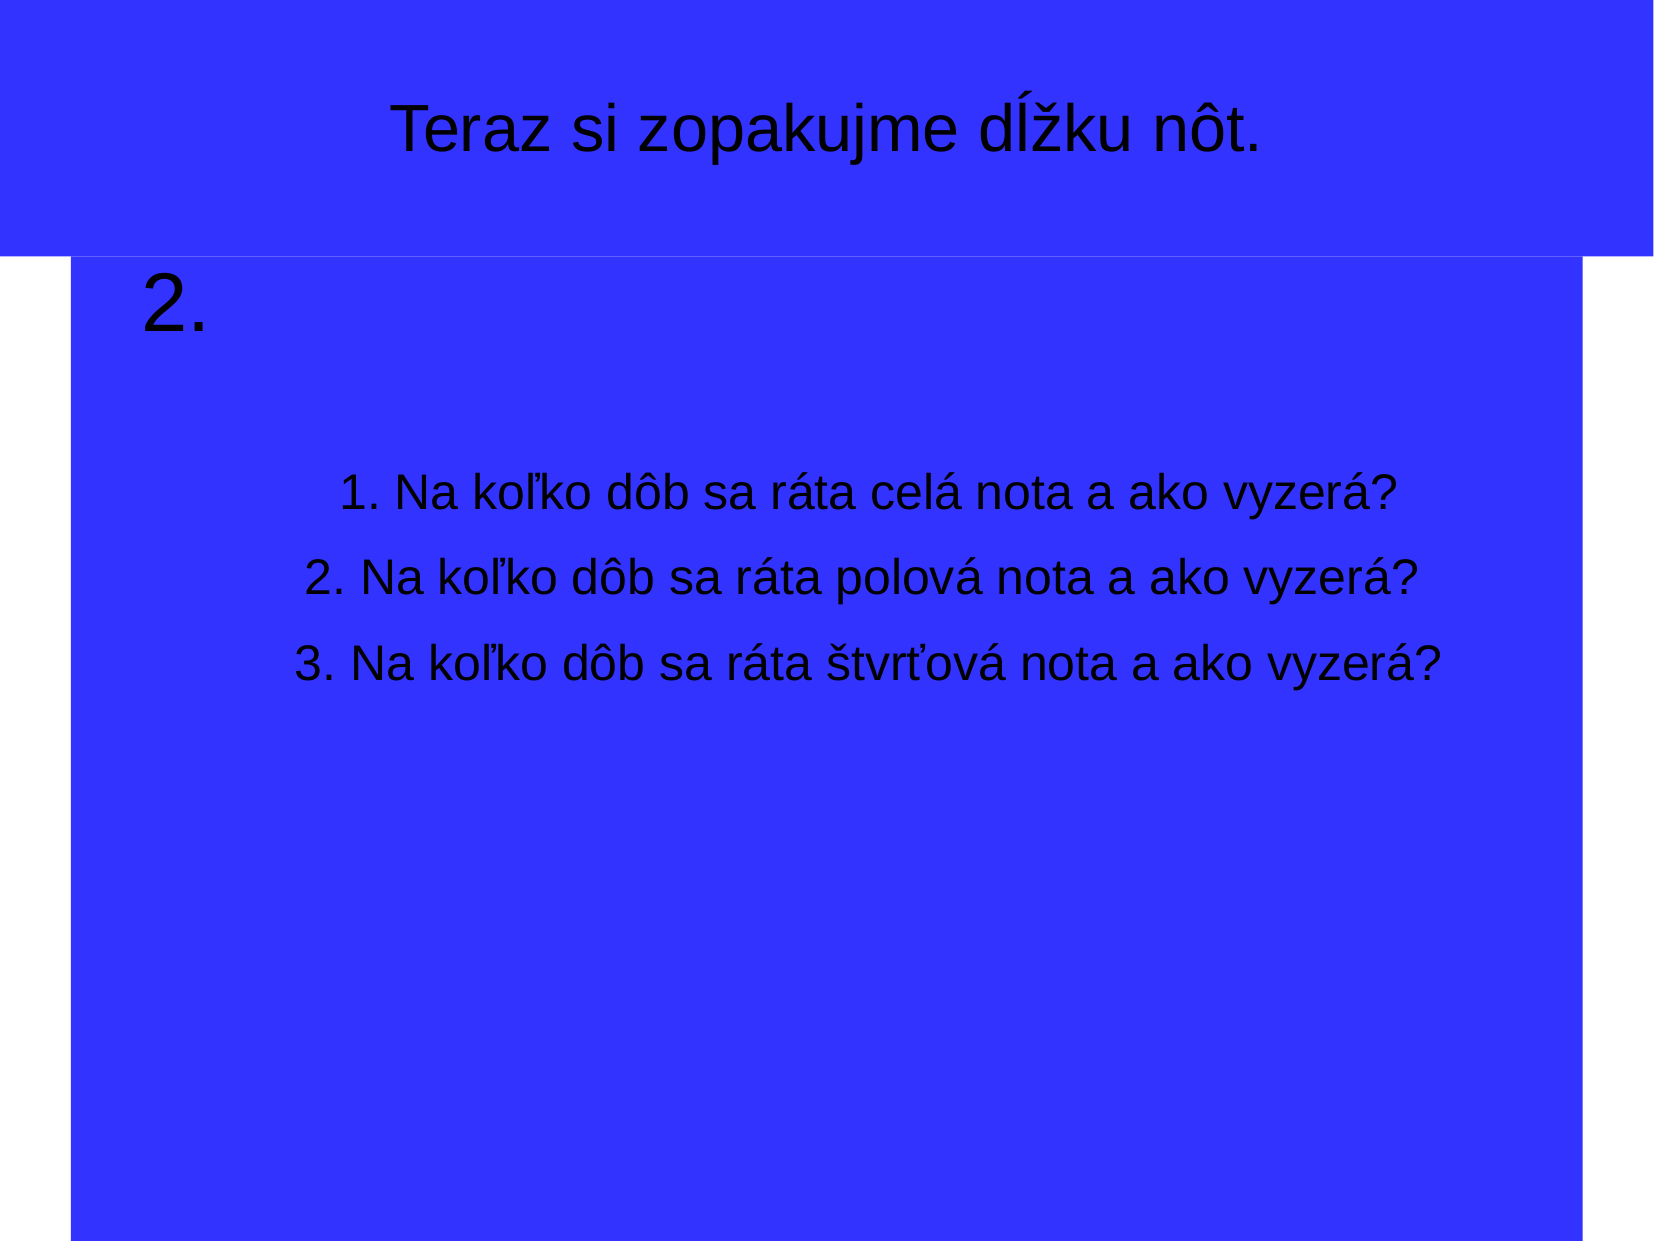

# Teraz si zopakujme dĺžku nôt.
2.
 1. Na koľko dôb sa ráta celá nota a ako vyzerá?
2. Na koľko dôb sa ráta polová nota a ako vyzerá?
 3. Na koľko dôb sa ráta štvrťová nota a ako vyzerá?